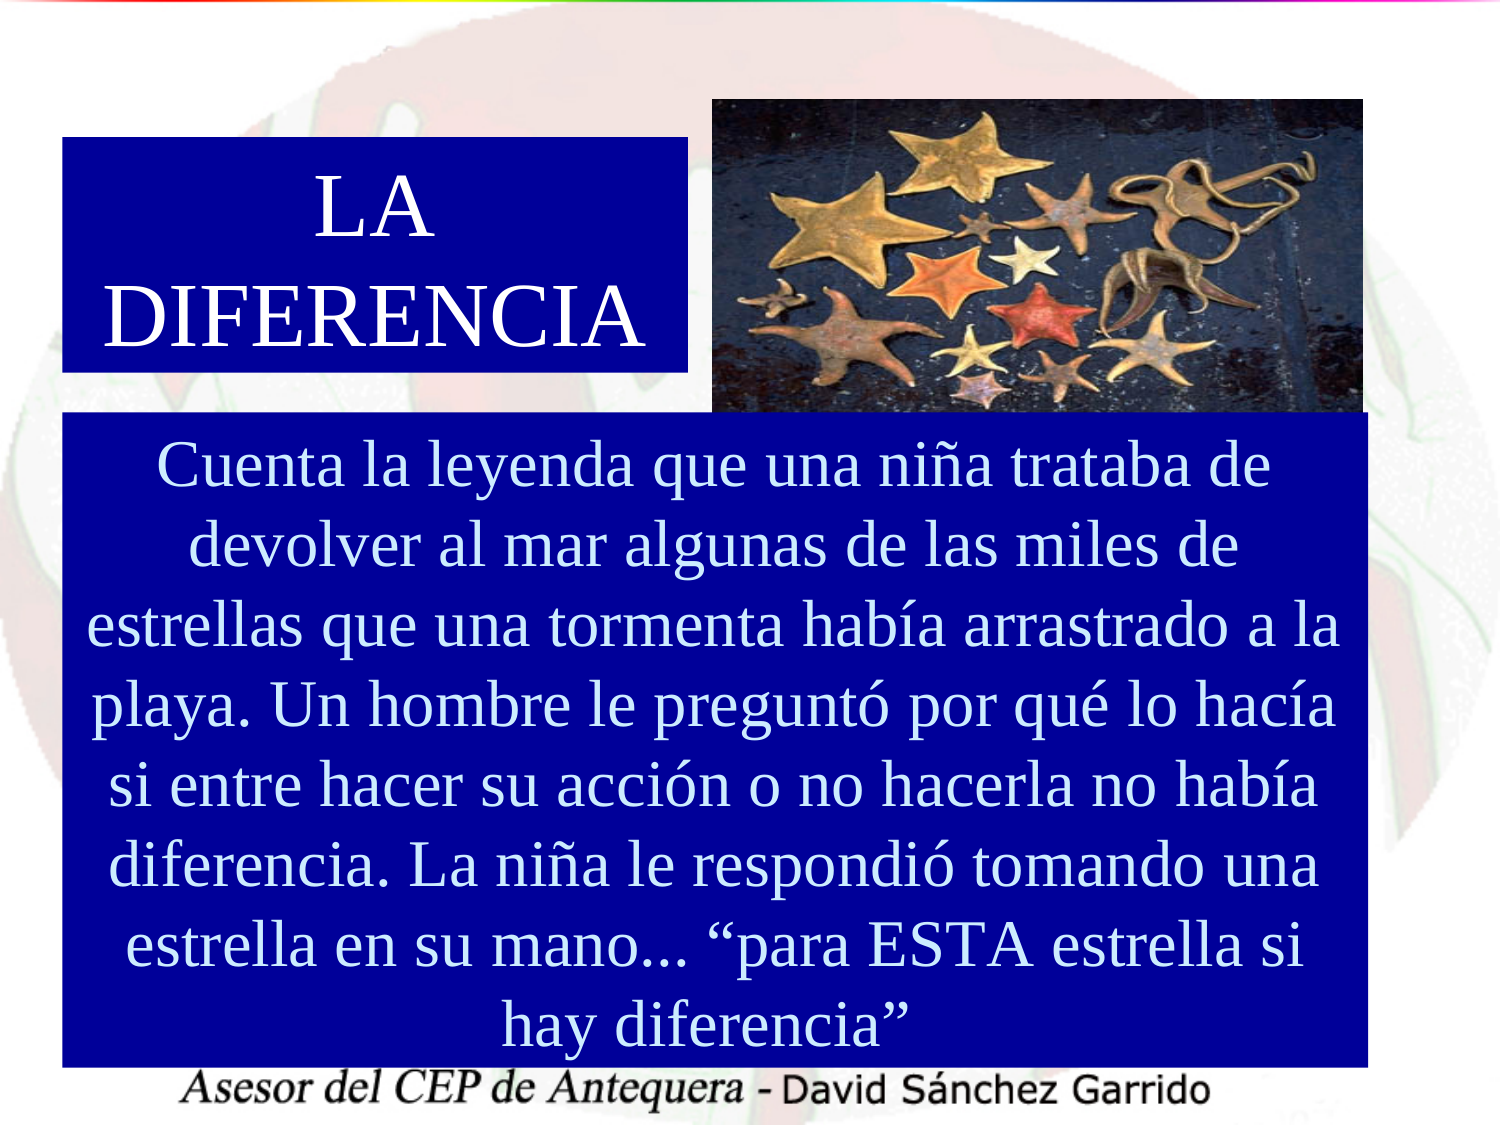

LA DIFERENCIA
Cuenta la leyenda que una niña trataba de devolver al mar algunas de las miles de estrellas que una tormenta había arrastrado a la playa. Un hombre le preguntó por qué lo hacía si entre hacer su acción o no hacerla no había diferencia. La niña le respondió tomando una estrella en su mano... “para ESTA estrella si hay diferencia”